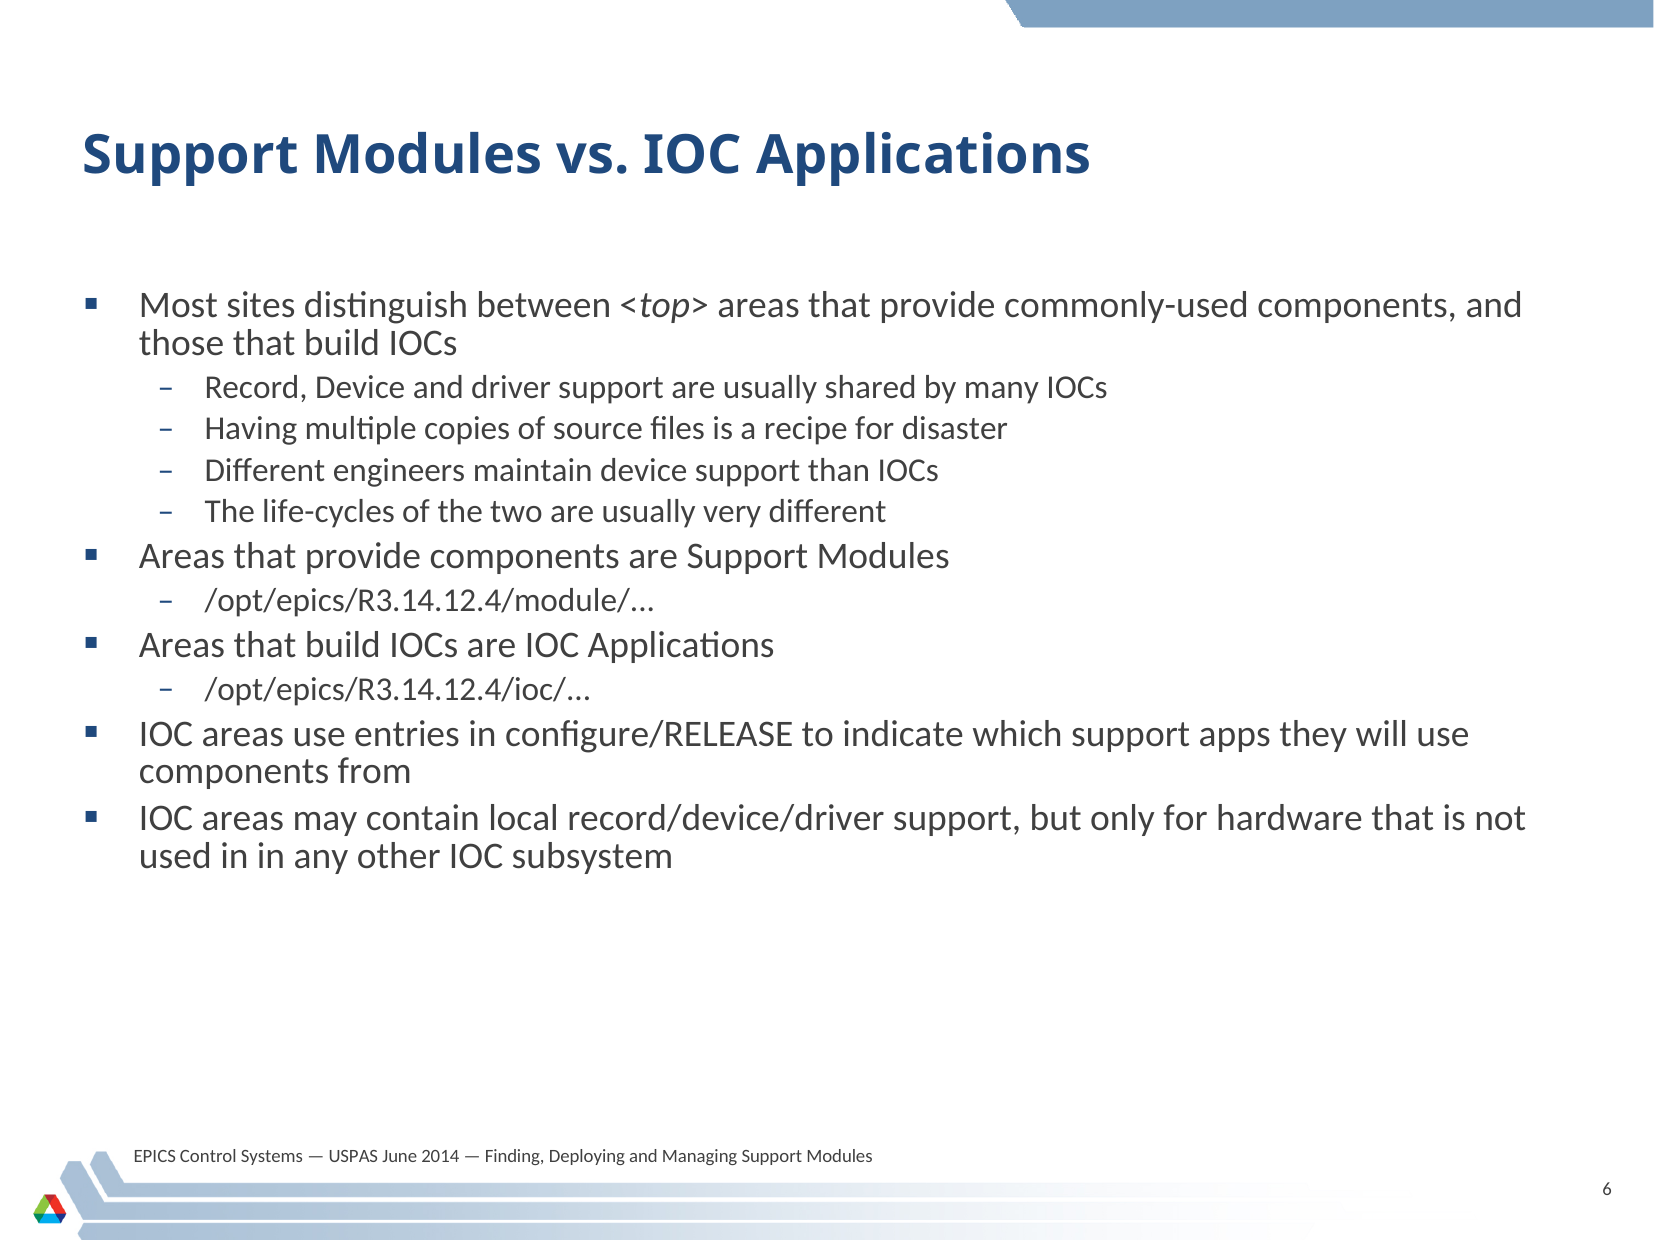

# Support Modules vs. IOC Applications
Most sites distinguish between <top> areas that provide commonly-used components, and those that build IOCs
Record, Device and driver support are usually shared by many IOCs
Having multiple copies of source files is a recipe for disaster
Different engineers maintain device support than IOCs
The life-cycles of the two are usually very different
Areas that provide components are Support Modules
/opt/epics/R3.14.12.4/module/...
Areas that build IOCs are IOC Applications
/opt/epics/R3.14.12.4/ioc/...
IOC areas use entries in configure/RELEASE to indicate which support apps they will use components from
IOC areas may contain local record/device/driver support, but only for hardware that is not used in in any other IOC subsystem
EPICS Control Systems — USPAS June 2014 — Finding, Deploying and Managing Support Modules
6